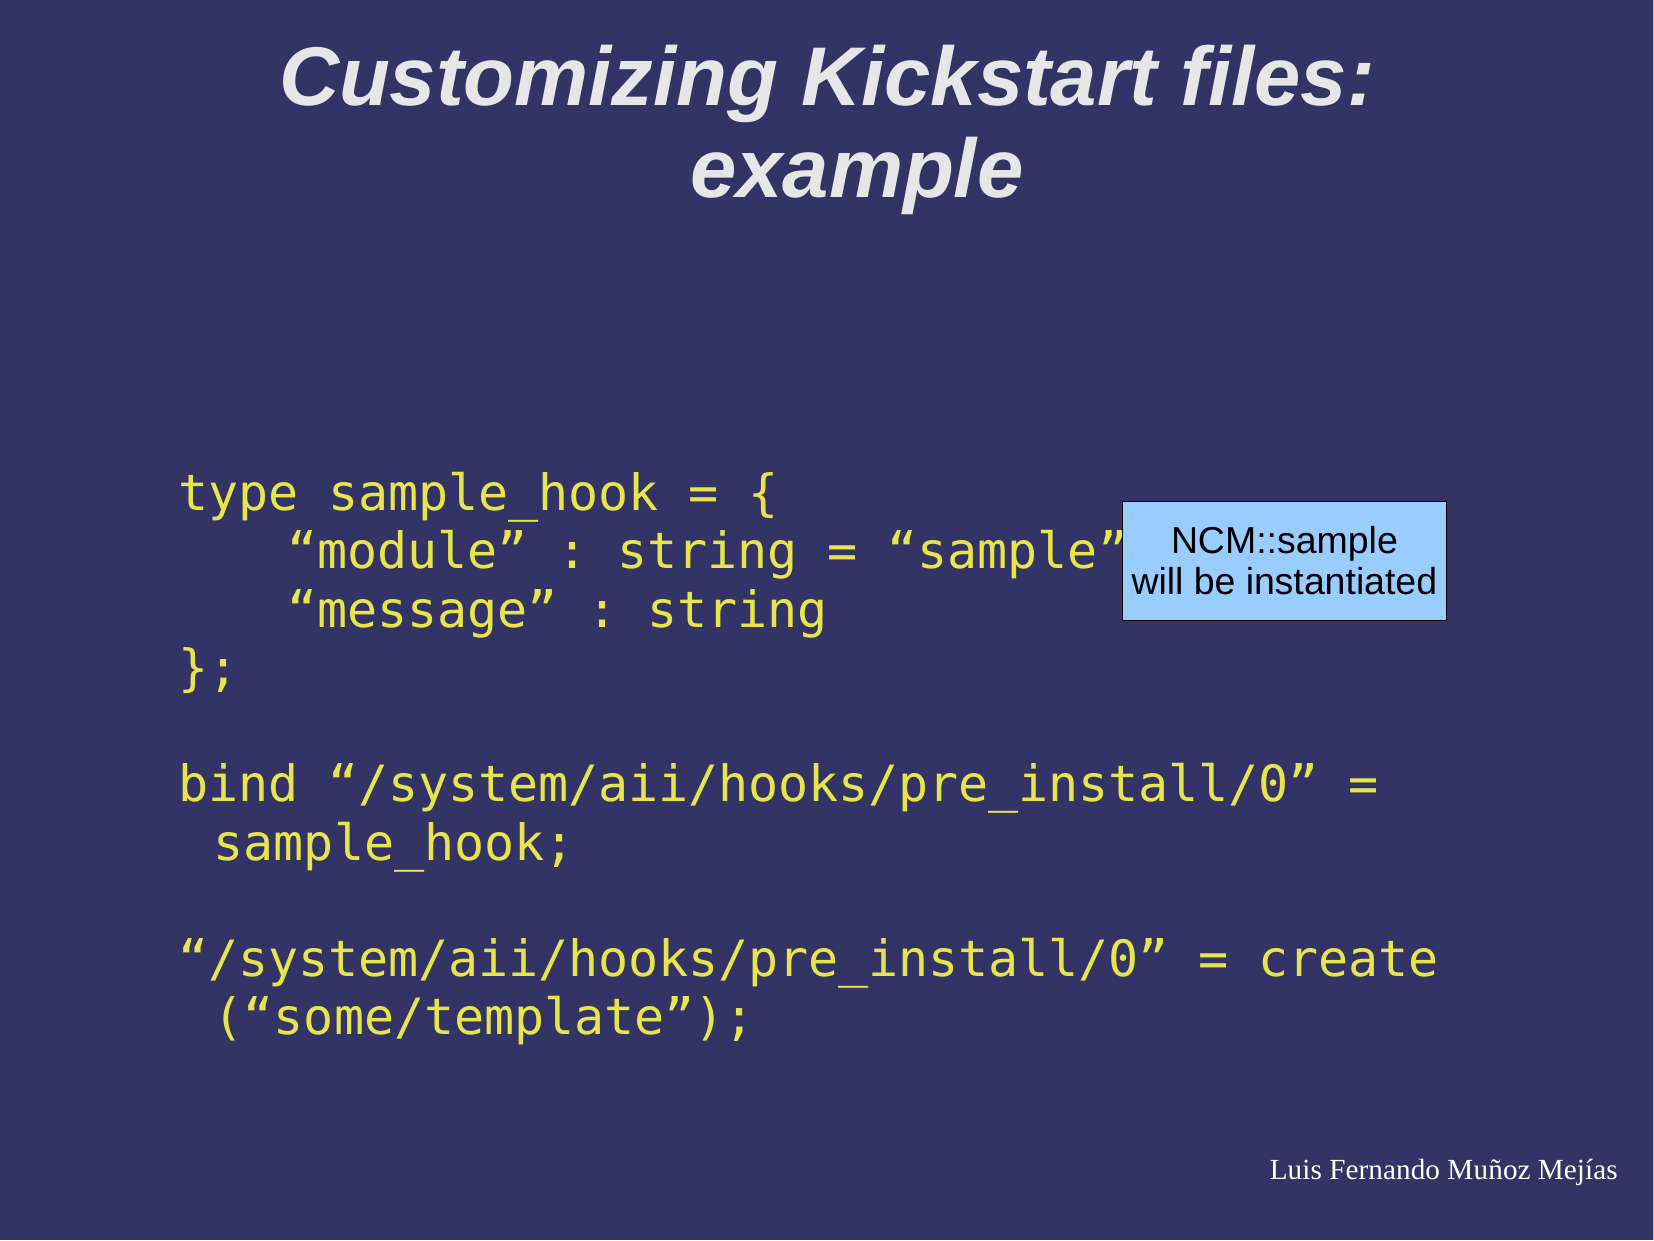

# Customizing Kickstart files: example
type sample_hook = {
	“module” : string = “sample”
	“message” : string
};
bind “/system/aii/hooks/pre_install/0” = sample_hook;
“/system/aii/hooks/pre_install/0” = create (“some/template”);
NCM::sample
will be instantiated
Luis Fernando Muñoz Mejías